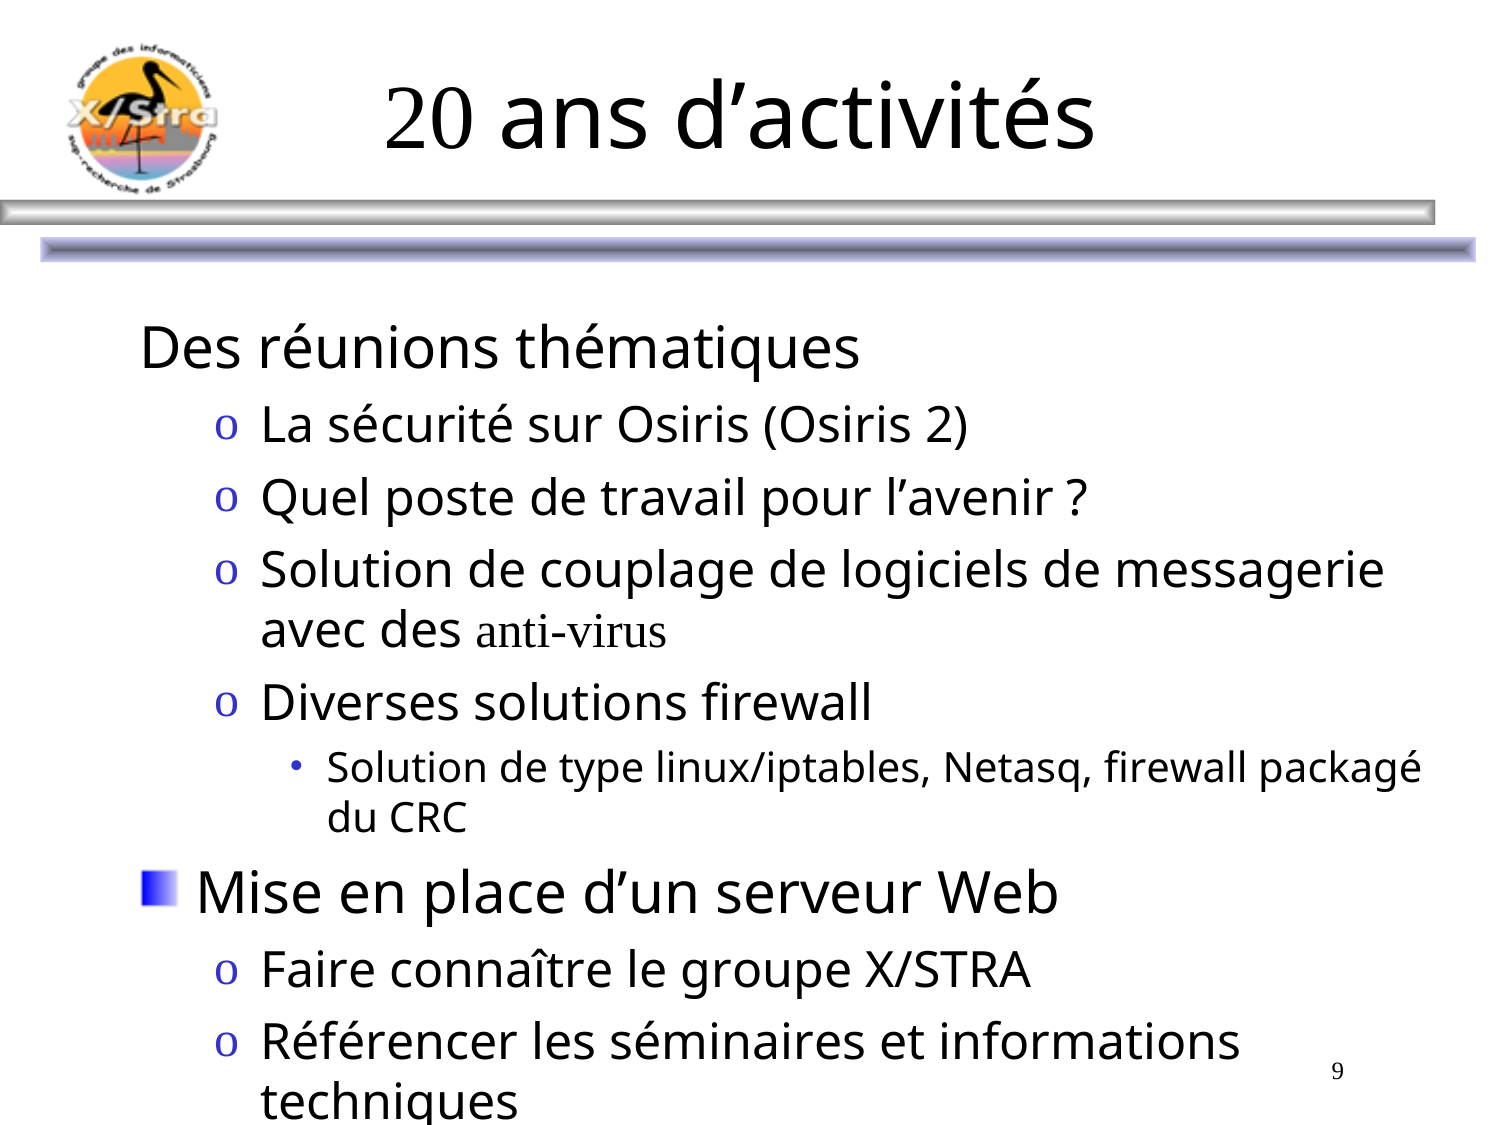

20 ans d’activités
# Des réunions thématiques
La sécurité sur Osiris (Osiris 2)
Quel poste de travail pour l’avenir ?
Solution de couplage de logiciels de messagerie avec des anti-virus
Diverses solutions firewall
Solution de type linux/iptables, Netasq, firewall packagé du CRC
Mise en place d’un serveur Web
Faire connaître le groupe X/STRA
Référencer les séminaires et informations techniques